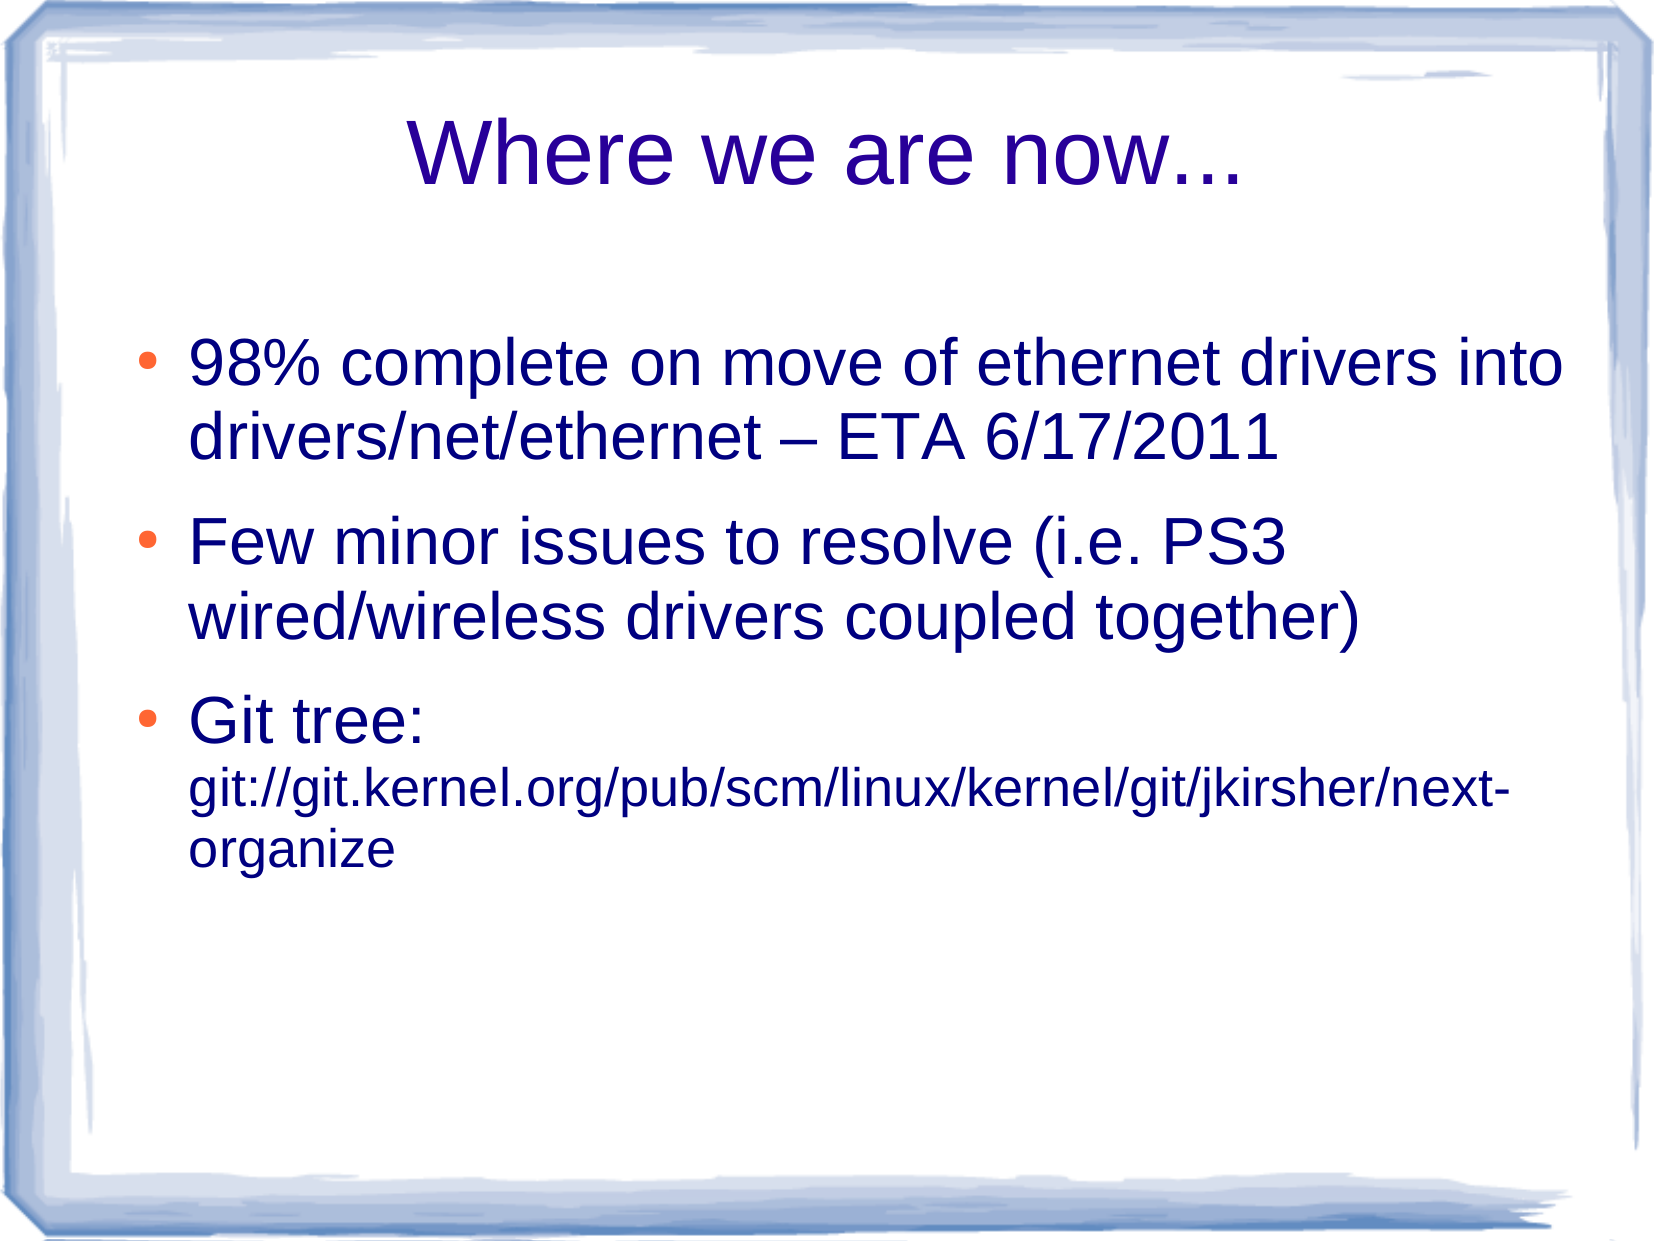

# Where we are now...
98% complete on move of ethernet drivers into drivers/net/ethernet – ETA 6/17/2011
Few minor issues to resolve (i.e. PS3 wired/wireless drivers coupled together)
Git tree: git://git.kernel.org/pub/scm/linux/kernel/git/jkirsher/next-organize